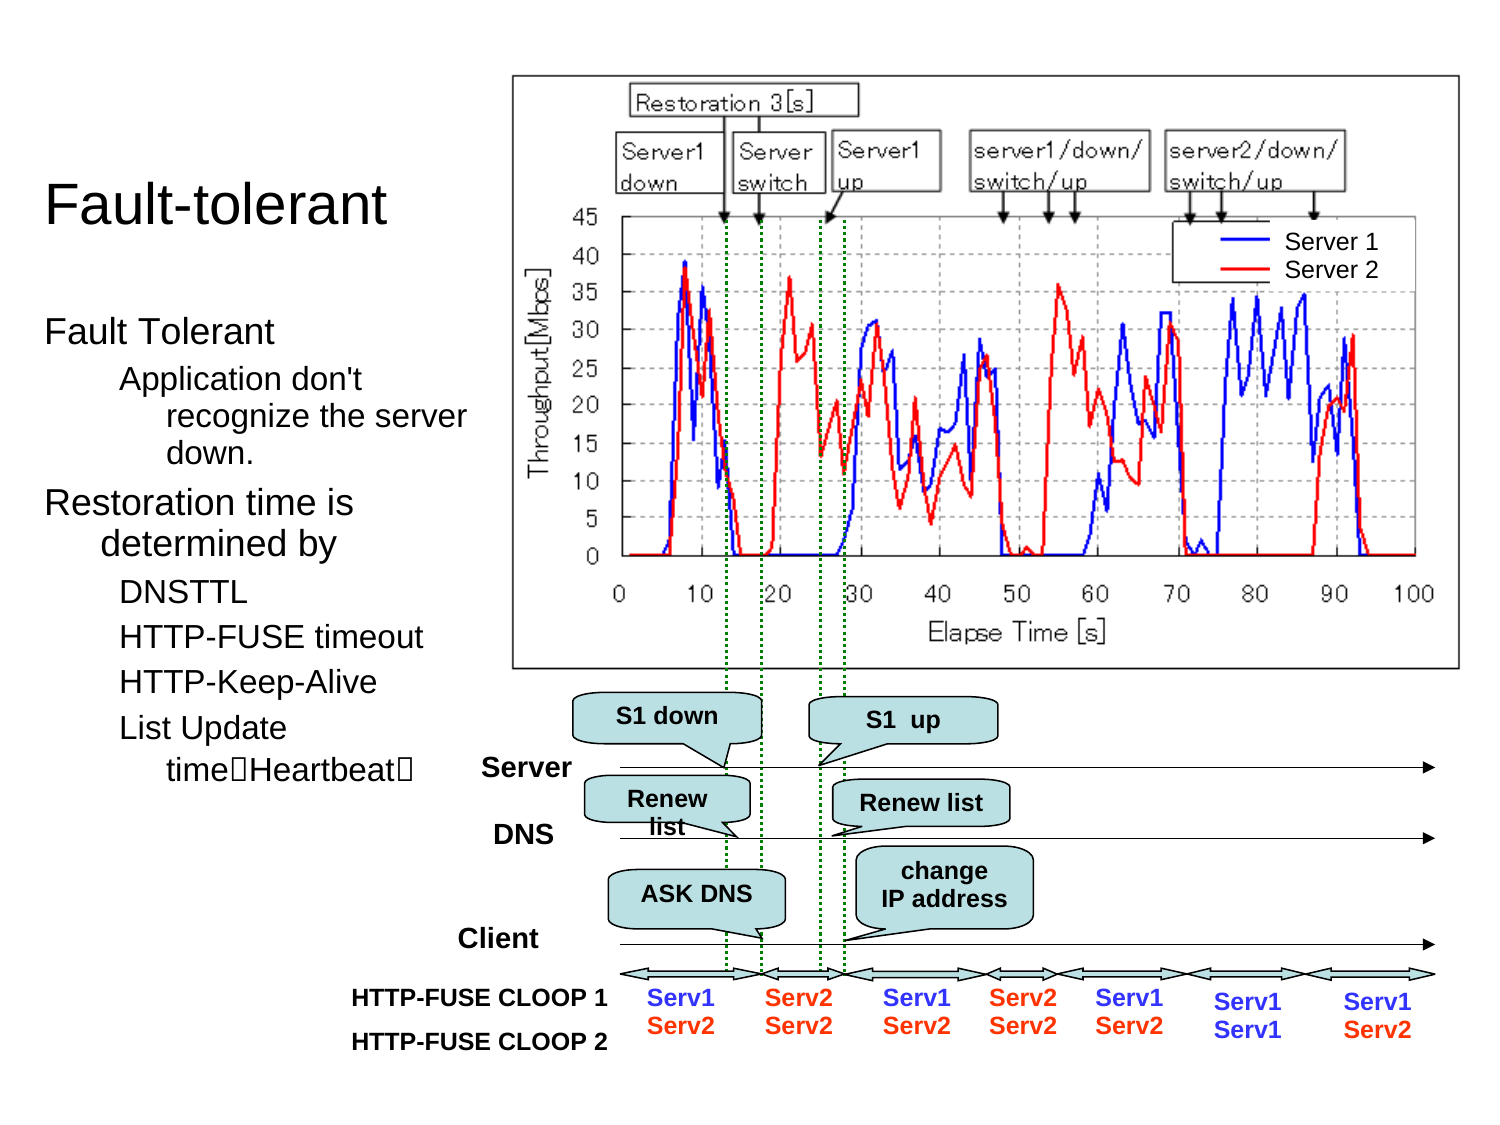

# Fault-tolerant
Server 1
Server 2
Fault Tolerant
Application don't recognize the server down.
Restoration time is determined by
DNSTTL
HTTP-FUSE timeout
HTTP-Keep-Alive
List Update time（Heartbeat）
S1 down
S1 up
Server
Renew list
Renew list
DNS
change
IP address
ASK DNS
Client
HTTP-FUSE CLOOP 1
HTTP-FUSE CLOOP 2
Serv1
Serv2
Serv2
Serv2
Serv1
Serv2
Serv2
Serv2
Serv1
Serv2
Serv1
Serv1
Serv1
Serv2